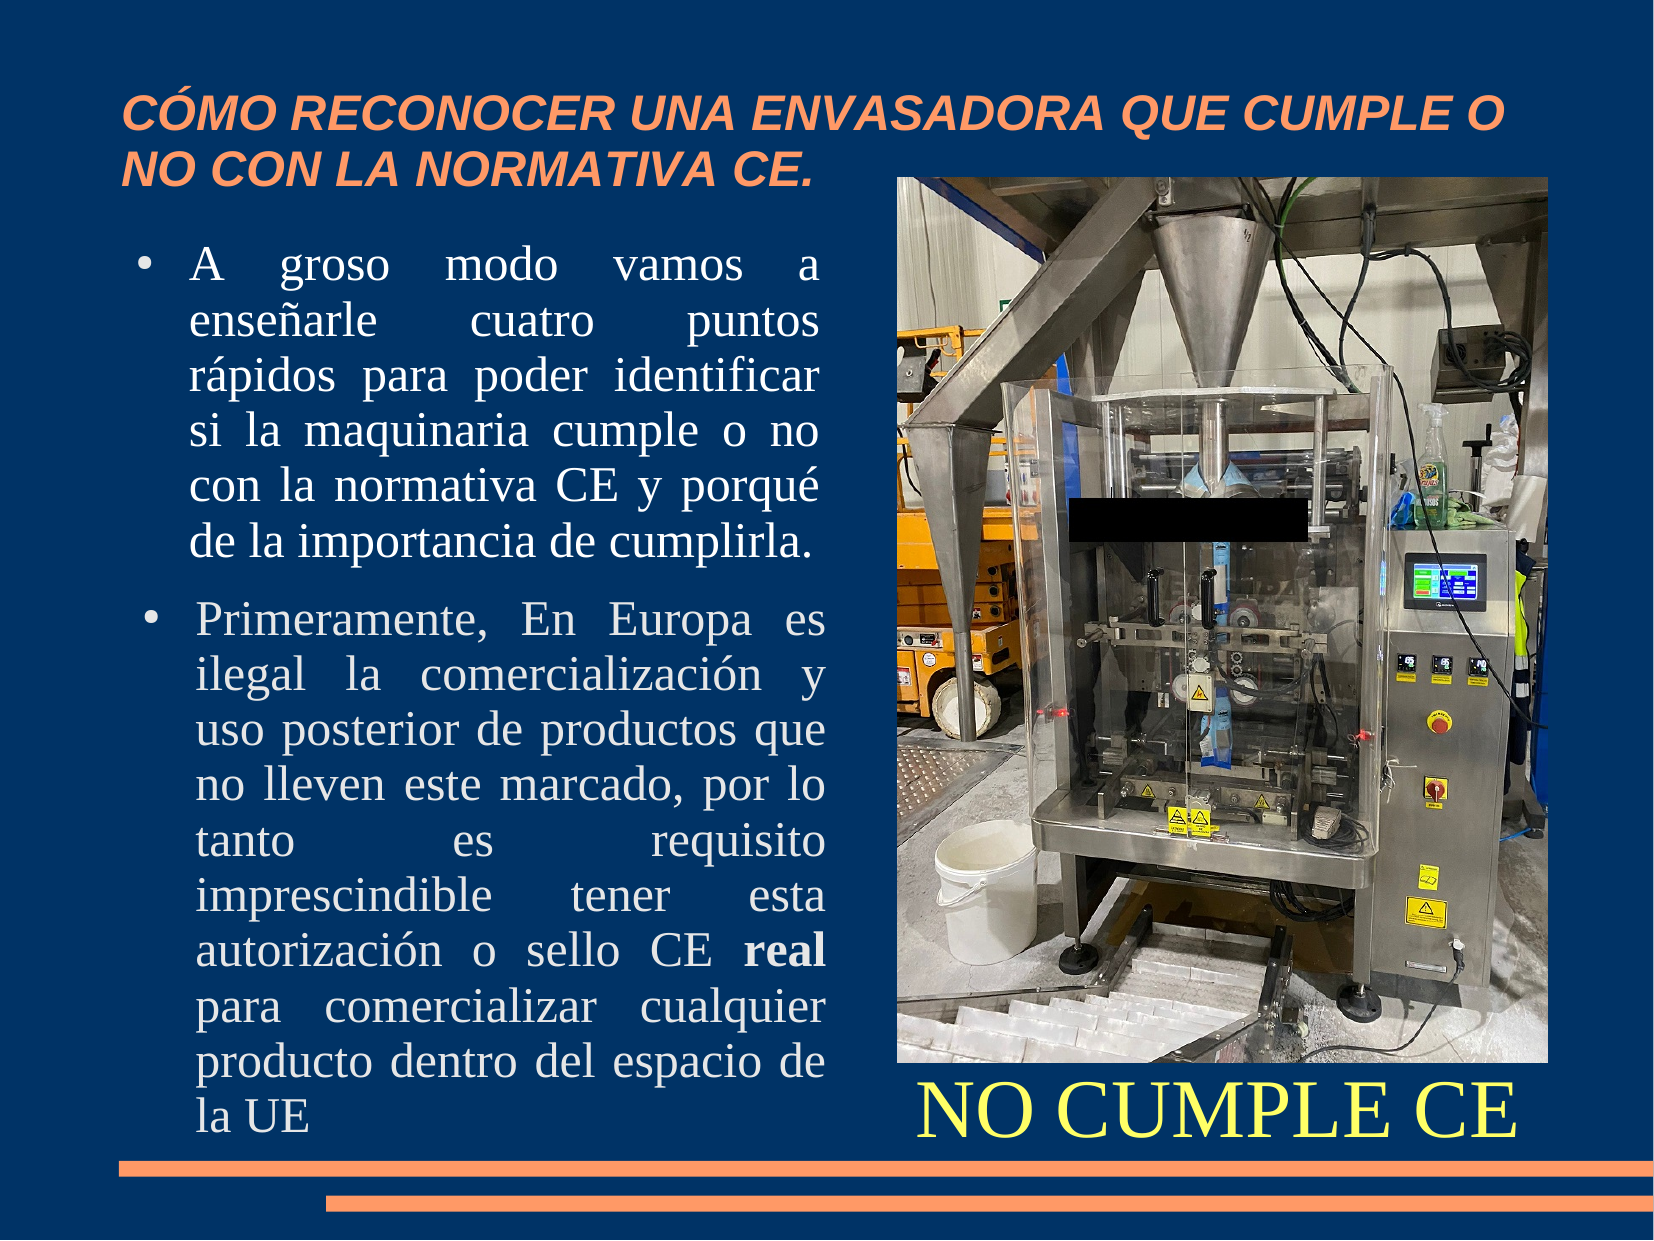

# CÓMO RECONOCER UNA ENVASADORA QUE CUMPLE O NO CON LA NORMATIVA CE.
A groso modo vamos a enseñarle cuatro puntos rápidos para poder identificar si la maquinaria cumple o no con la normativa CE y porqué de la importancia de cumplirla.
Primeramente, En Europa es ilegal la comercialización y uso posterior de productos que no lleven este marcado, por lo tanto es requisito imprescindible tener esta autorización o sello CE real para comercializar cualquier producto dentro del espacio de la UE
NO CUMPLE CE